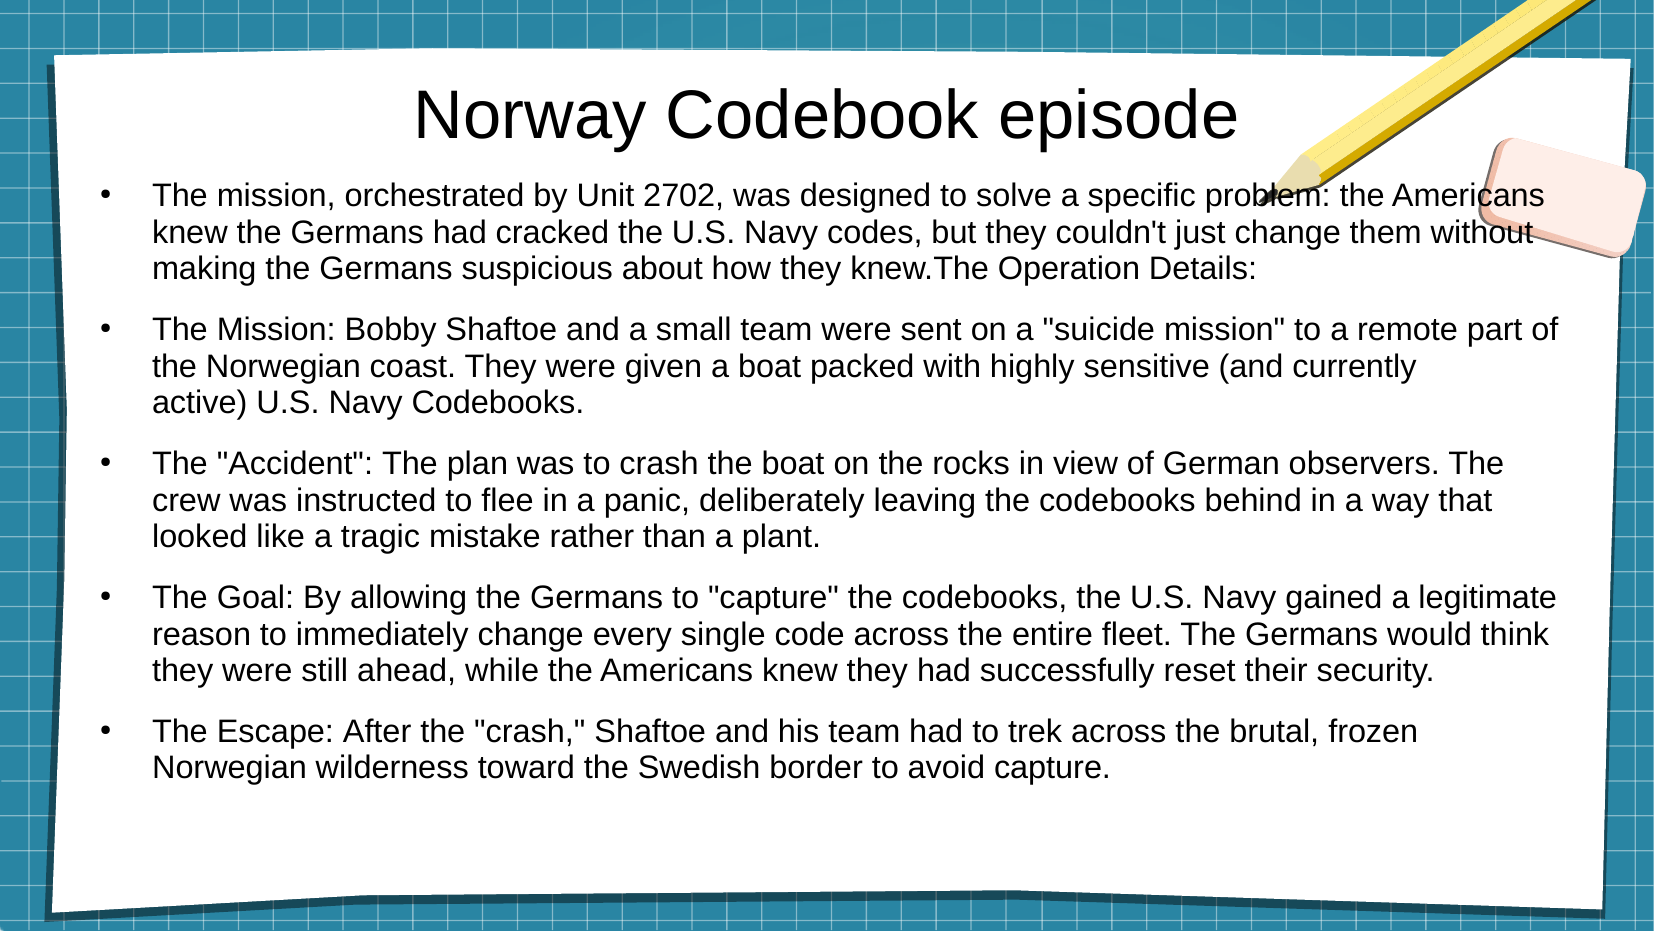

# Norway Codebook episode
The mission, orchestrated by Unit 2702, was designed to solve a specific problem: the Americans knew the Germans had cracked the U.S. Navy codes, but they couldn't just change them without making the Germans suspicious about how they knew.The Operation Details:
The Mission: Bobby Shaftoe and a small team were sent on a "suicide mission" to a remote part of the Norwegian coast. They were given a boat packed with highly sensitive (and currently active) U.S. Navy Codebooks.
The "Accident": The plan was to crash the boat on the rocks in view of German observers. The crew was instructed to flee in a panic, deliberately leaving the codebooks behind in a way that looked like a tragic mistake rather than a plant.
The Goal: By allowing the Germans to "capture" the codebooks, the U.S. Navy gained a legitimate reason to immediately change every single code across the entire fleet. The Germans would think they were still ahead, while the Americans knew they had successfully reset their security.
The Escape: After the "crash," Shaftoe and his team had to trek across the brutal, frozen Norwegian wilderness toward the Swedish border to avoid capture.